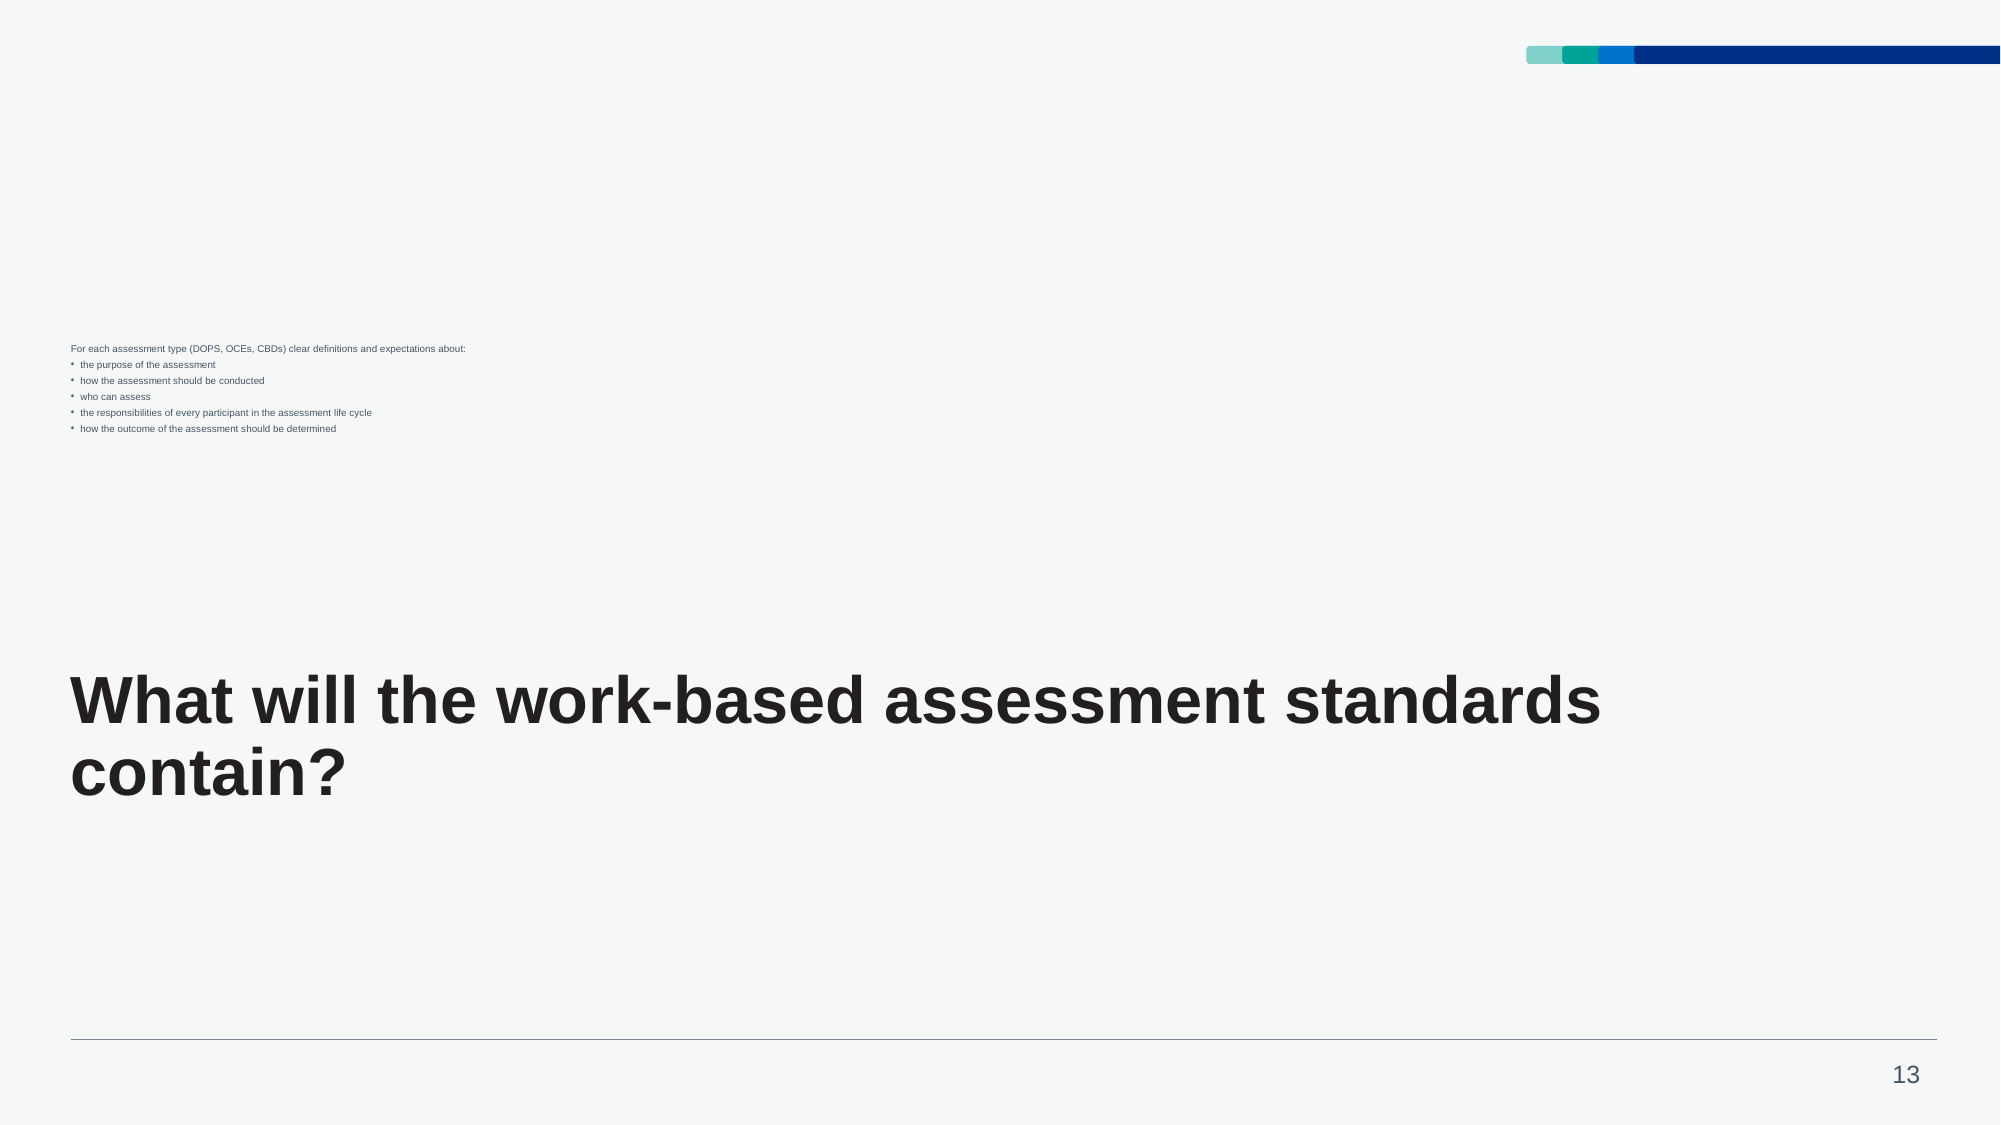

For each assessment type (DOPS, OCEs, CBDs) clear definitions and expectations about:
the purpose of the assessment
how the assessment should be conducted
who can assess
the responsibilities of every participant in the assessment life cycle
how the outcome of the assessment should be determined
# What will the work-based assessment standards contain?